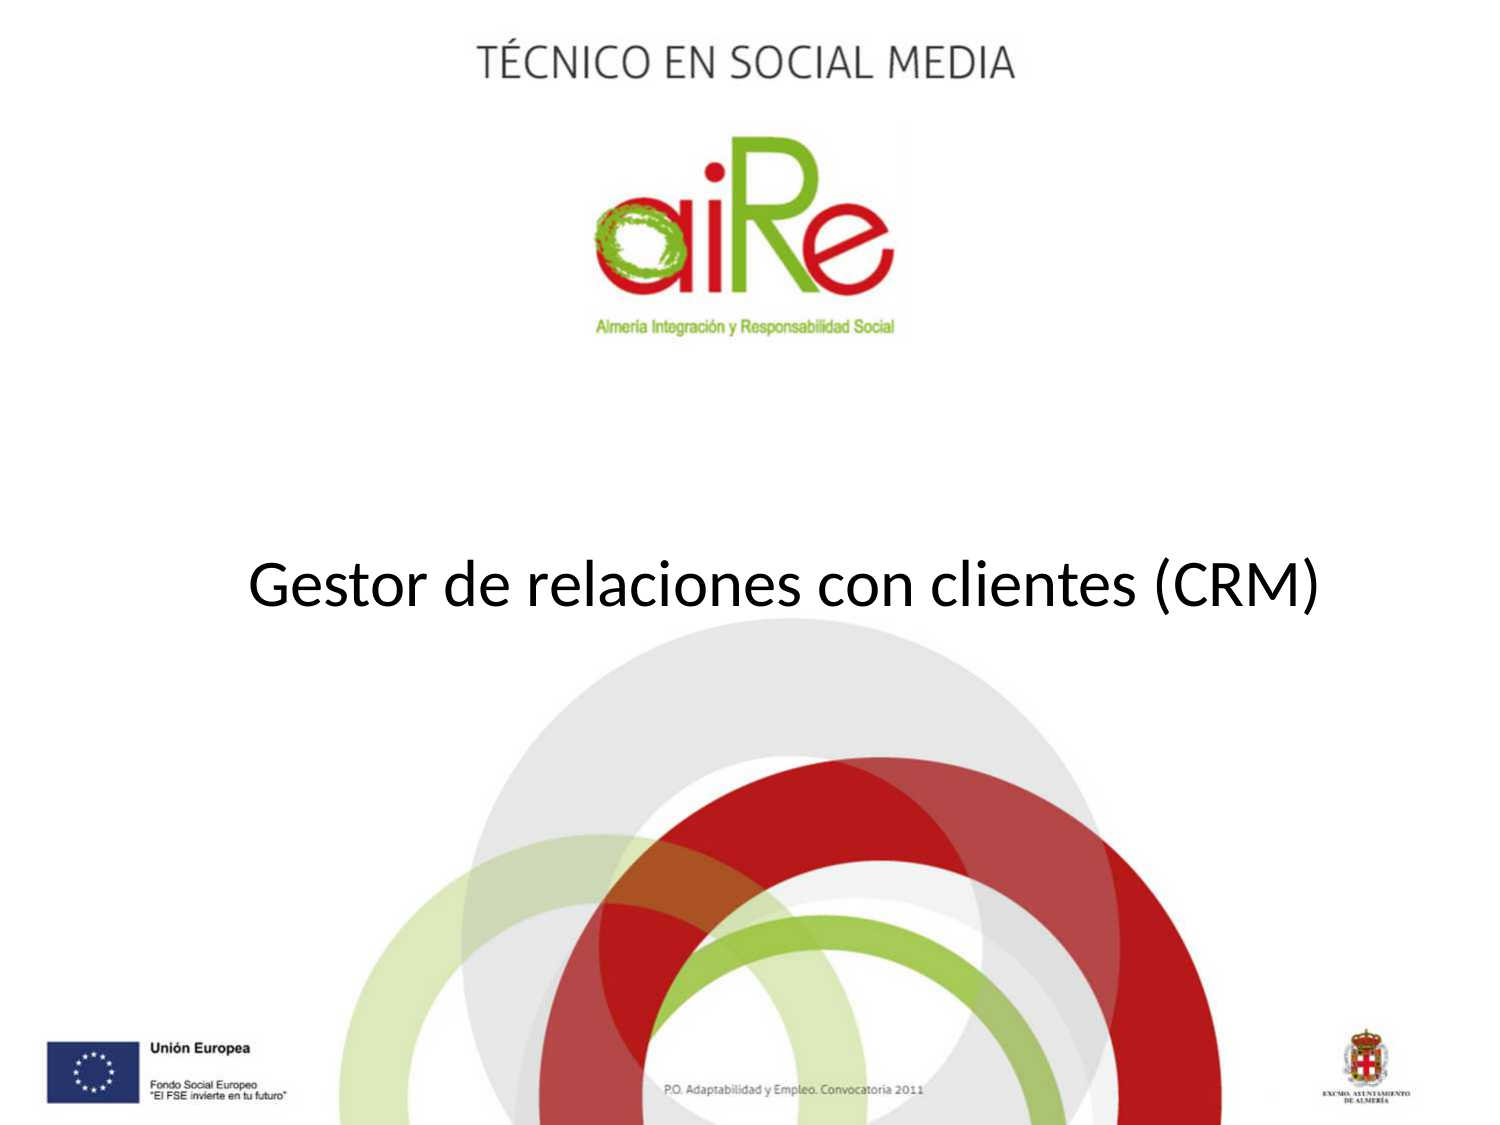

# Gestor de relaciones con clientes (CRM)